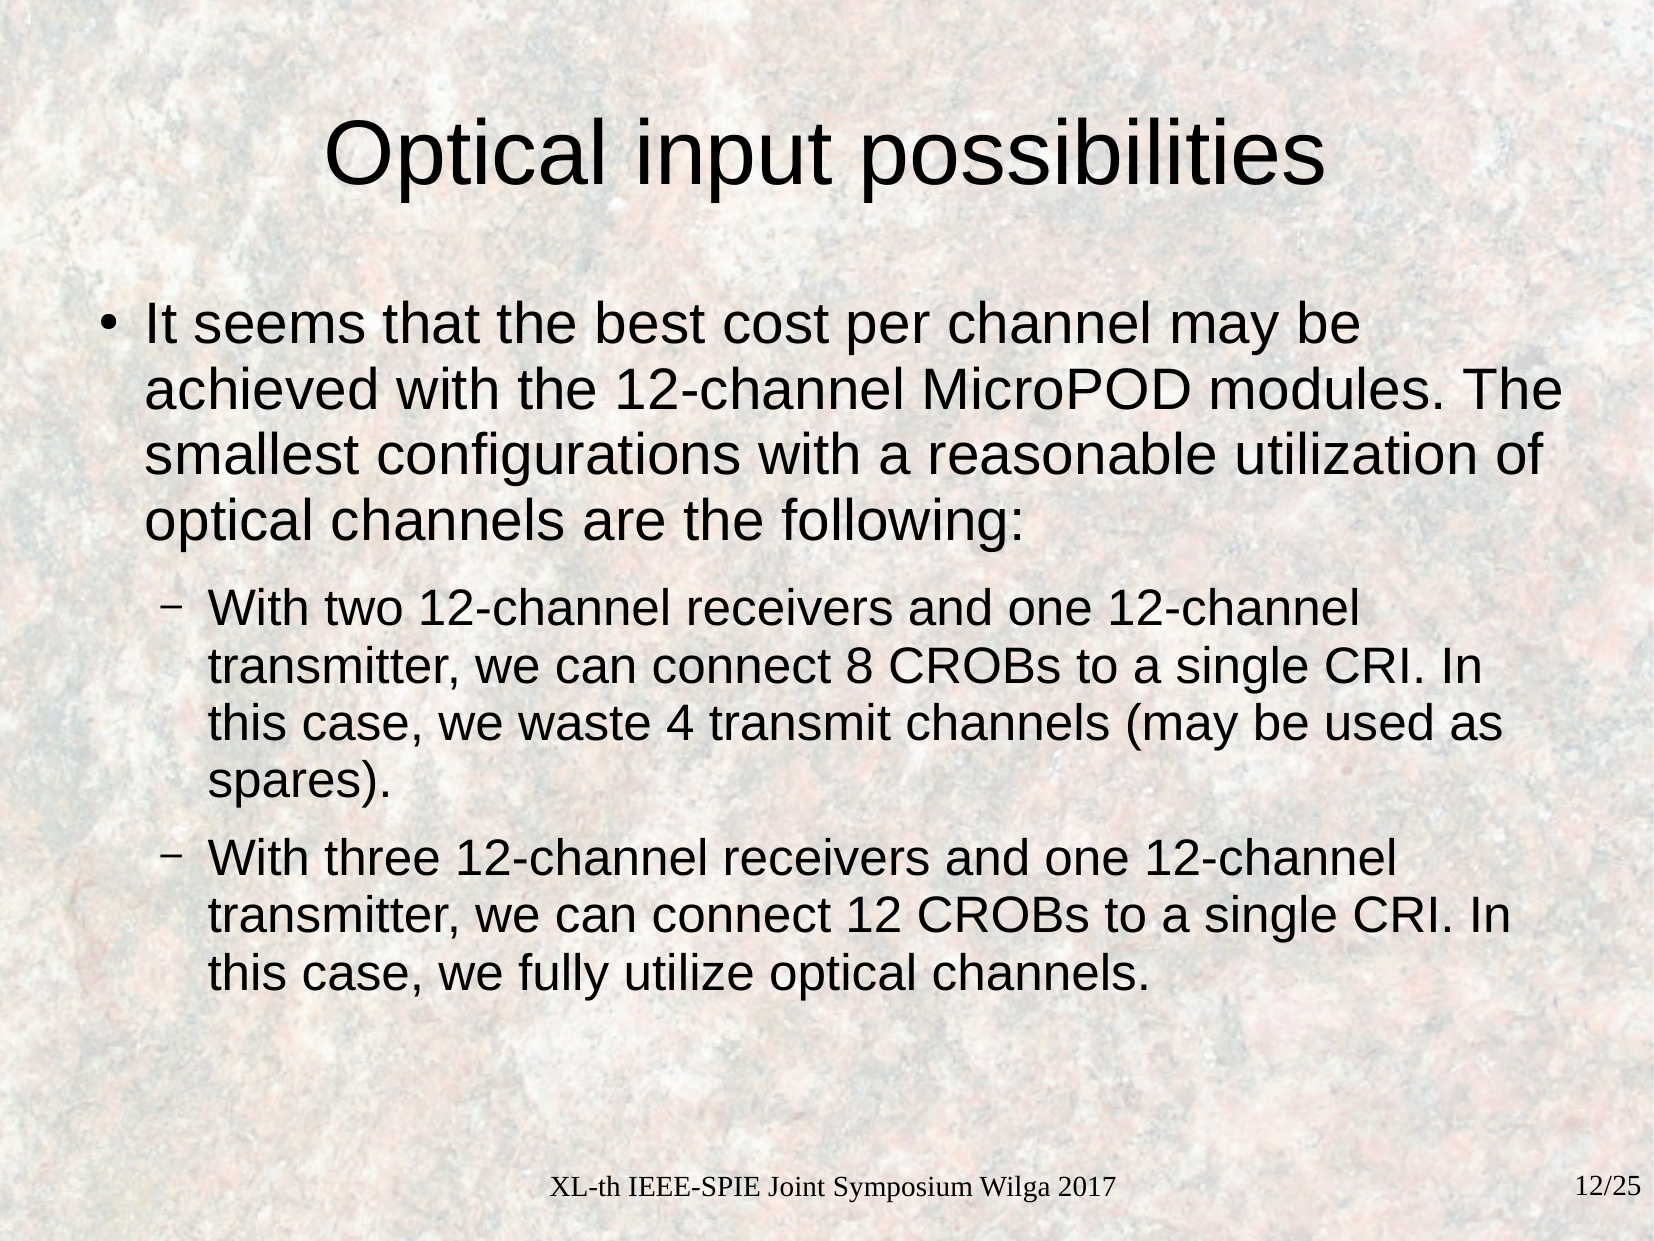

# Optical input possibilities
It seems that the best cost per channel may be achieved with the 12-channel MicroPOD modules. The smallest configurations with a reasonable utilization of optical channels are the following:
With two 12-channel receivers and one 12-channel transmitter, we can connect 8 CROBs to a single CRI. In this case, we waste 4 transmit channels (may be used as spares).
With three 12-channel receivers and one 12-channel transmitter, we can connect 12 CROBs to a single CRI. In this case, we fully utilize optical channels.
12
CBM Collaboration Meeting 03.2017